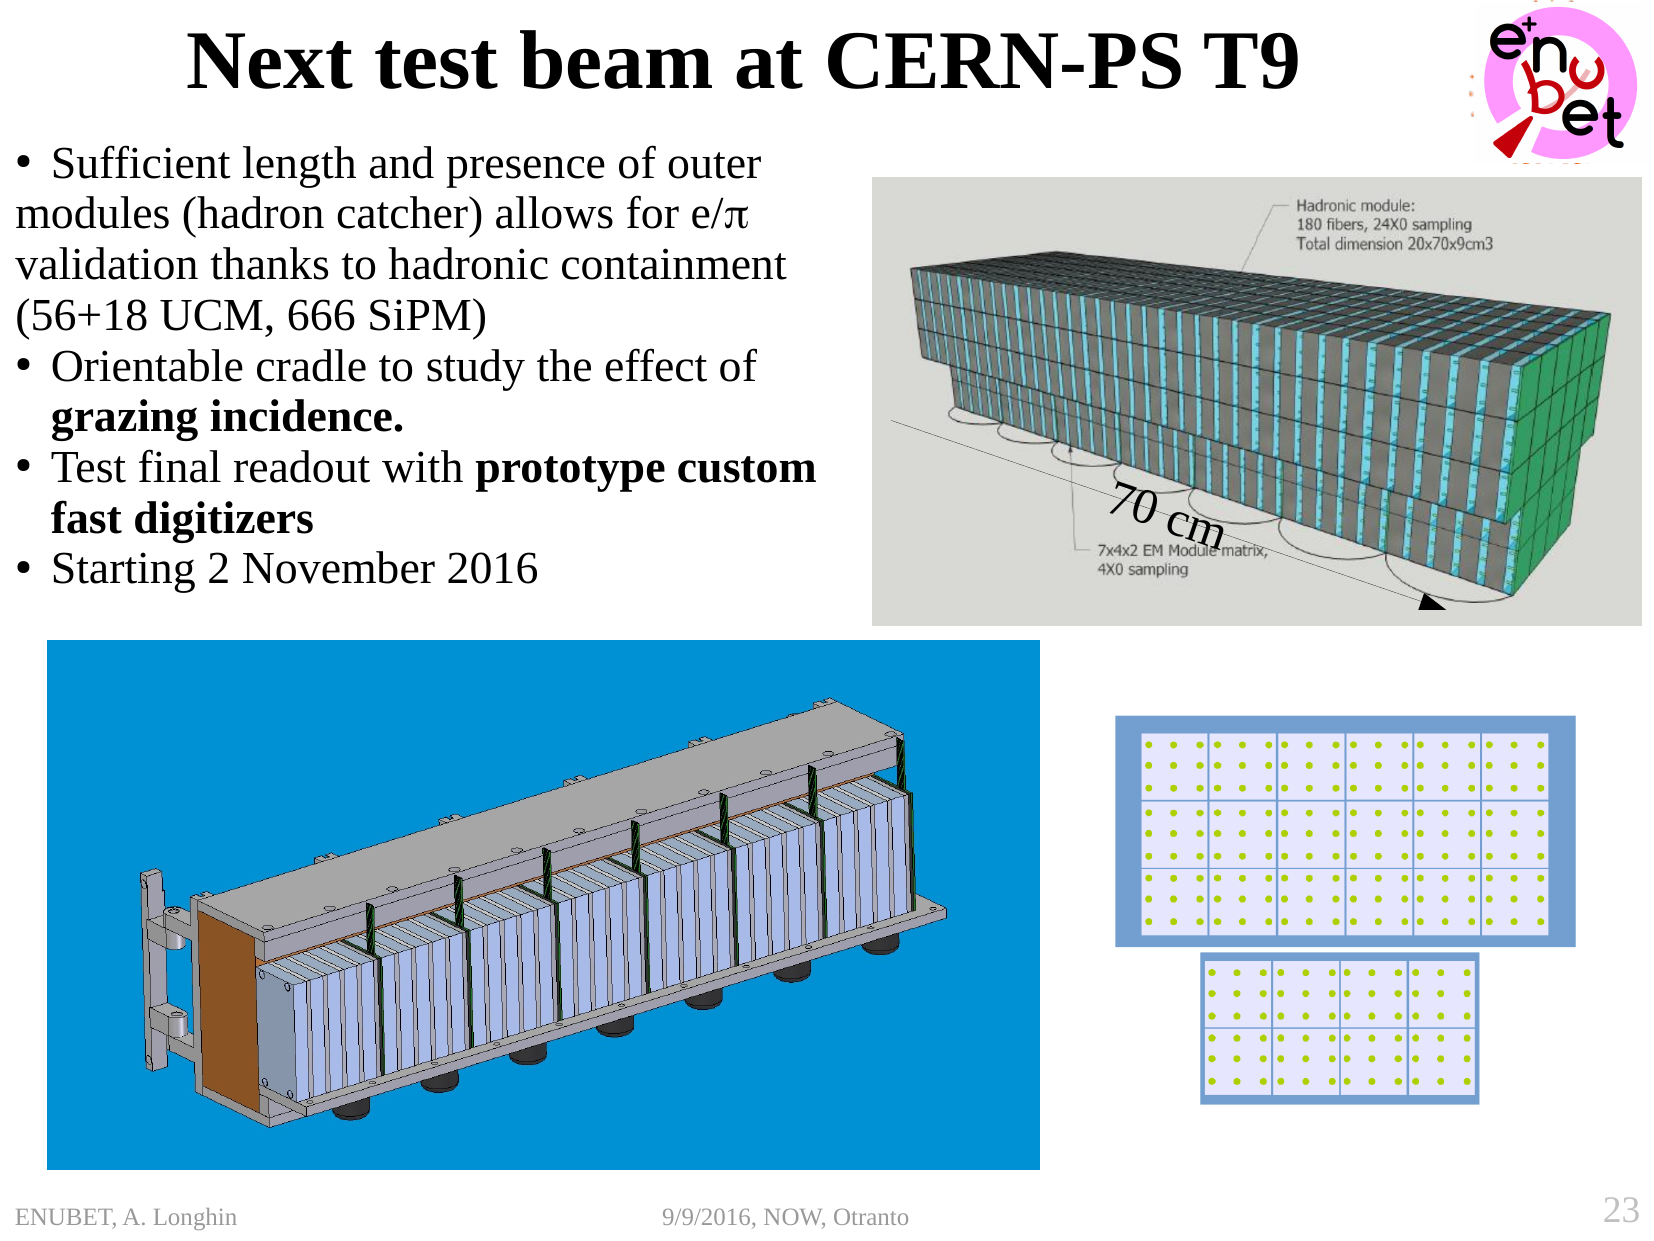

# Next test beam at CERN-PS T9
Sufficient length and presence of outer
modules (hadron catcher) allows for e/p validation thanks to hadronic containment (56+18 UCM, 666 SiPM)
Orientable cradle to study the effect of grazing incidence.
Test final readout with prototype custom fast digitizers
Starting 2 November 2016
70 cm